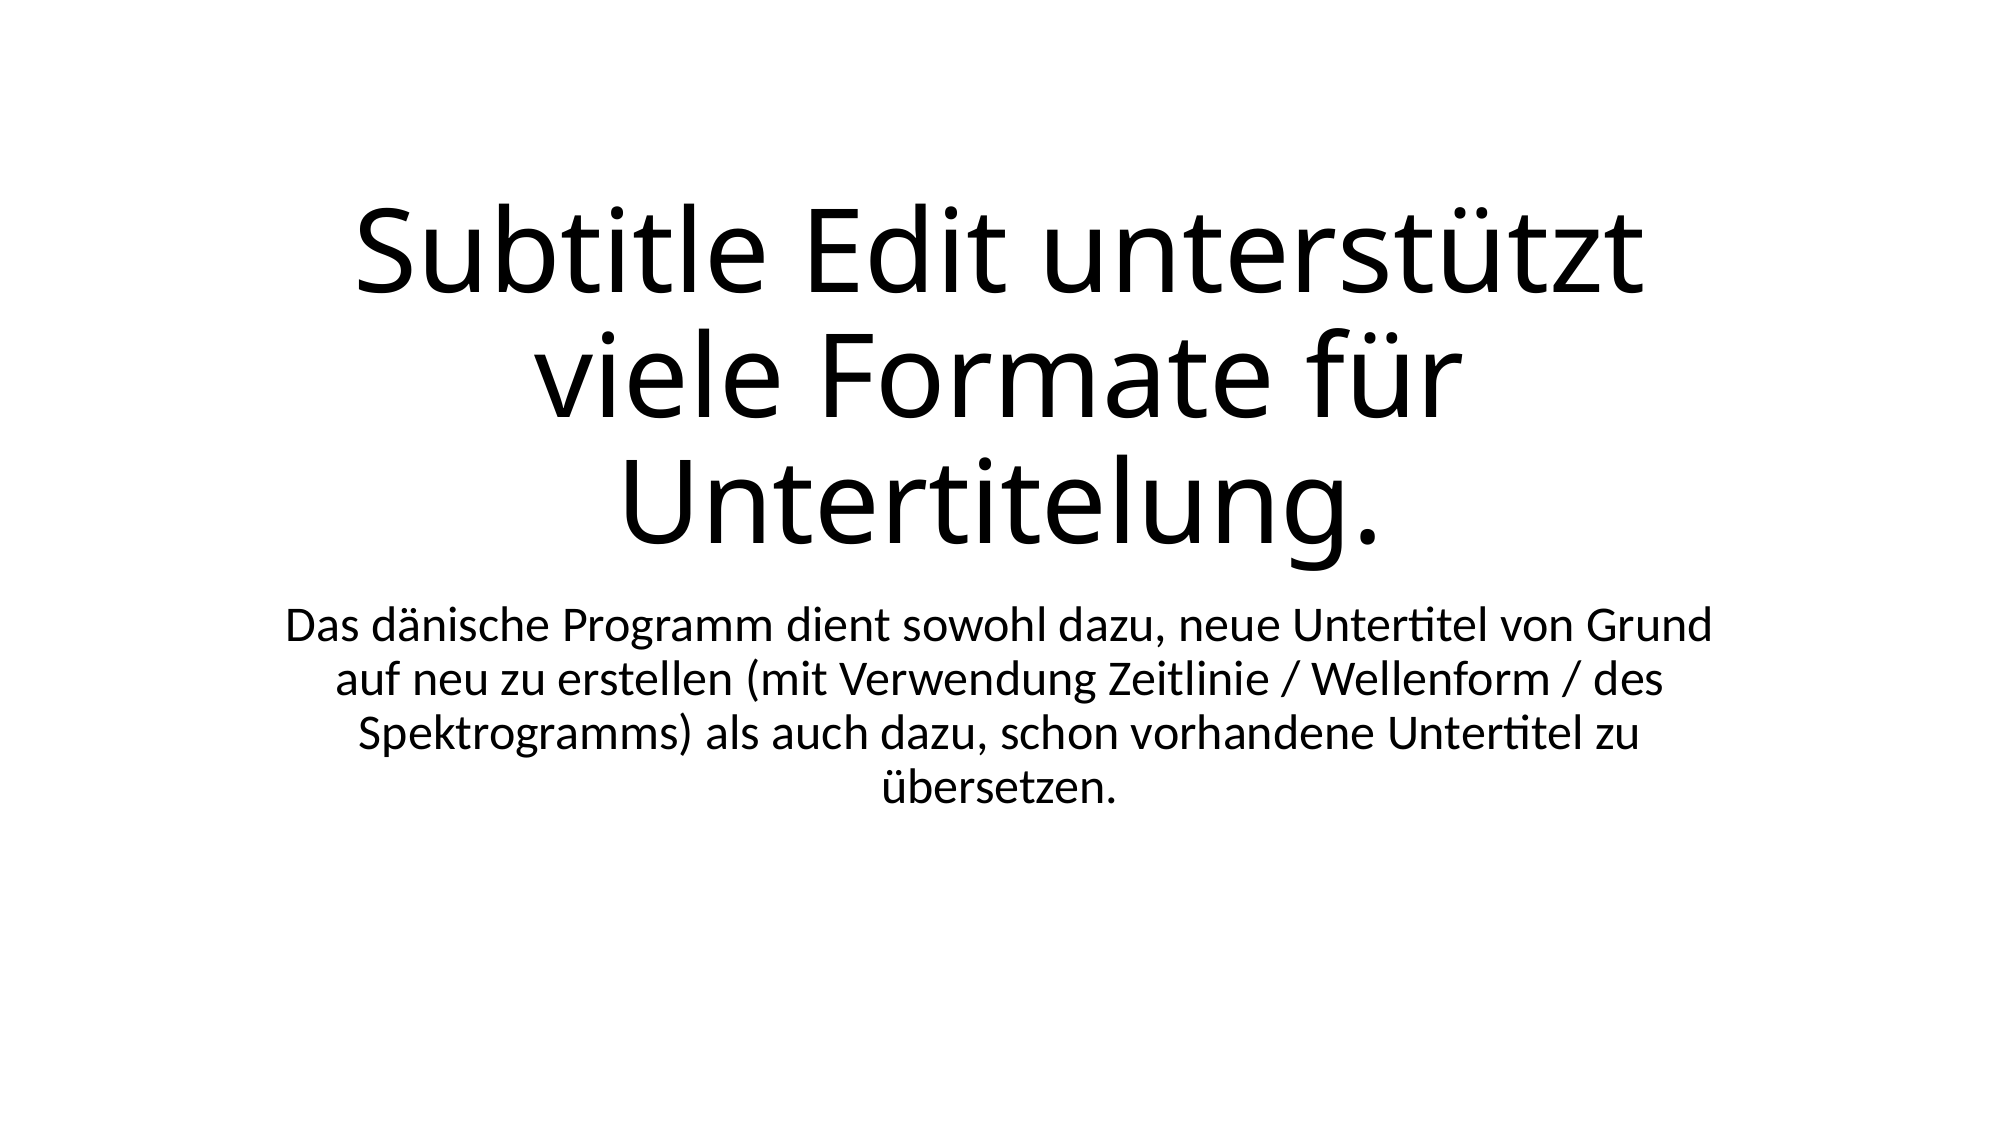

# Subtitle Edit unterstützt viele Formate für Untertitelung.
Das dänische Programm dient sowohl dazu, neue Untertitel von Grund auf neu zu erstellen (mit Verwendung Zeitlinie / Wellenform / des Spektrogramms) als auch dazu, schon vorhandene Untertitel zu übersetzen.